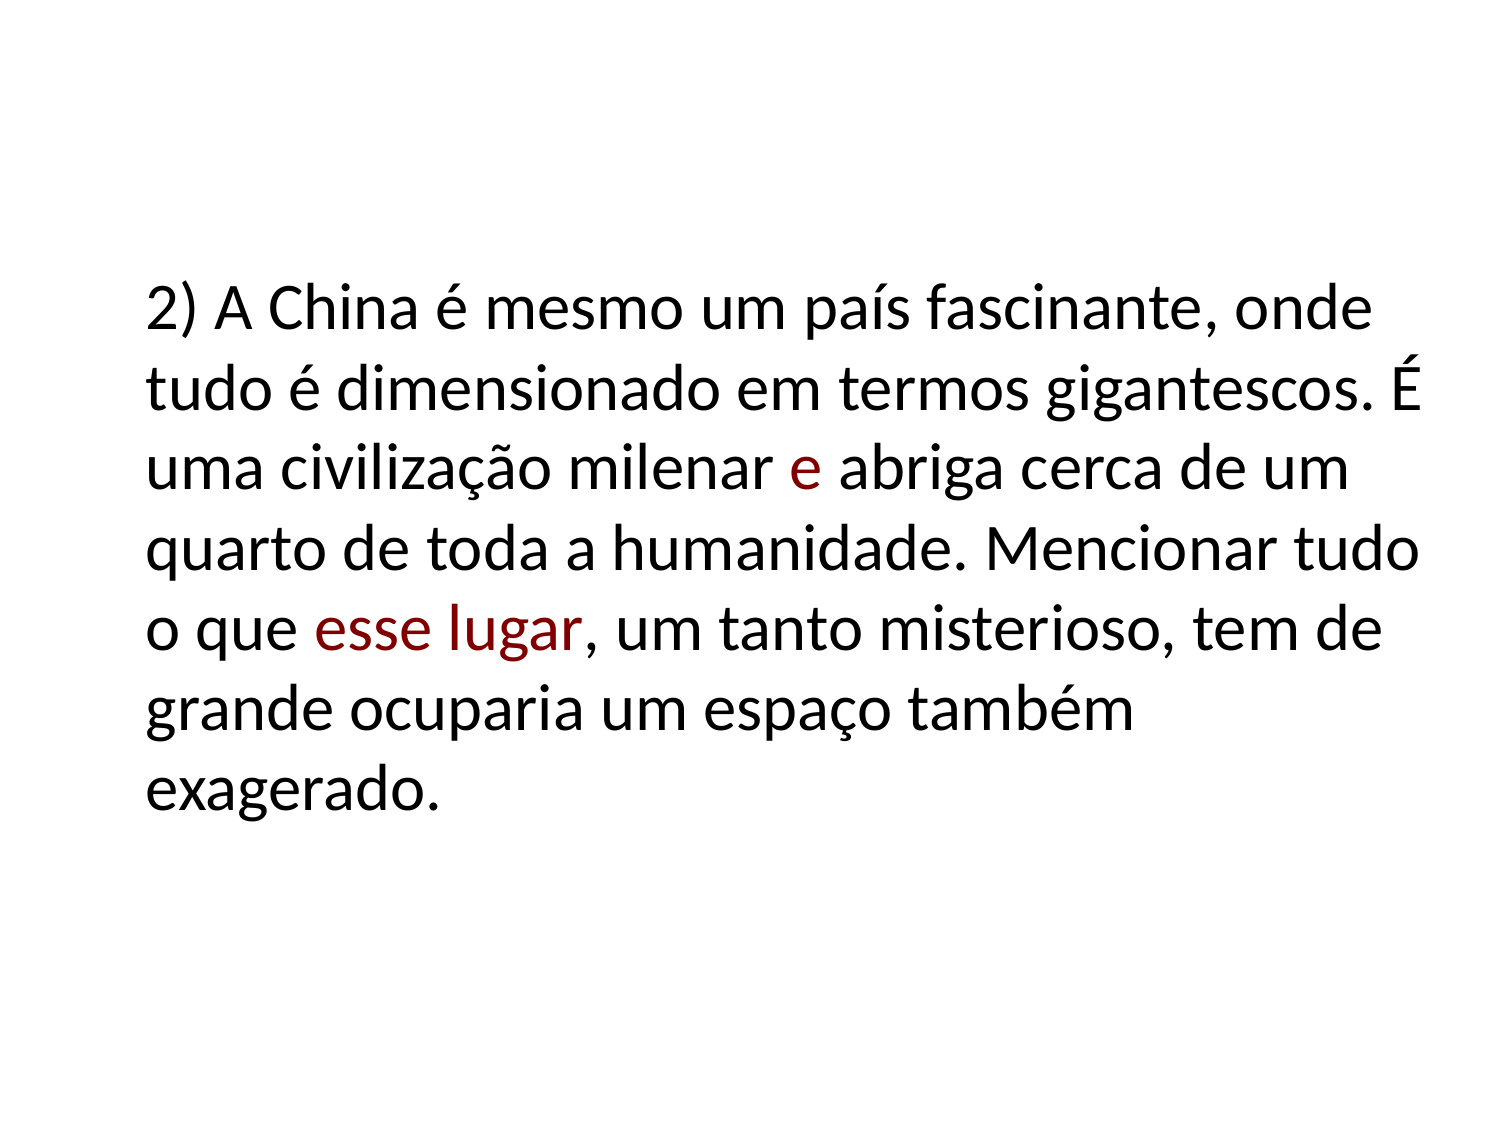

2) A China é mesmo um país fascinante, onde tudo é dimensionado em termos gigantescos. É uma civilização milenar e abriga cerca de um quarto de toda a humanidade. Mencionar tudo o que esse lugar, um tanto misterioso, tem de grande ocuparia um espaço também exagerado.
#